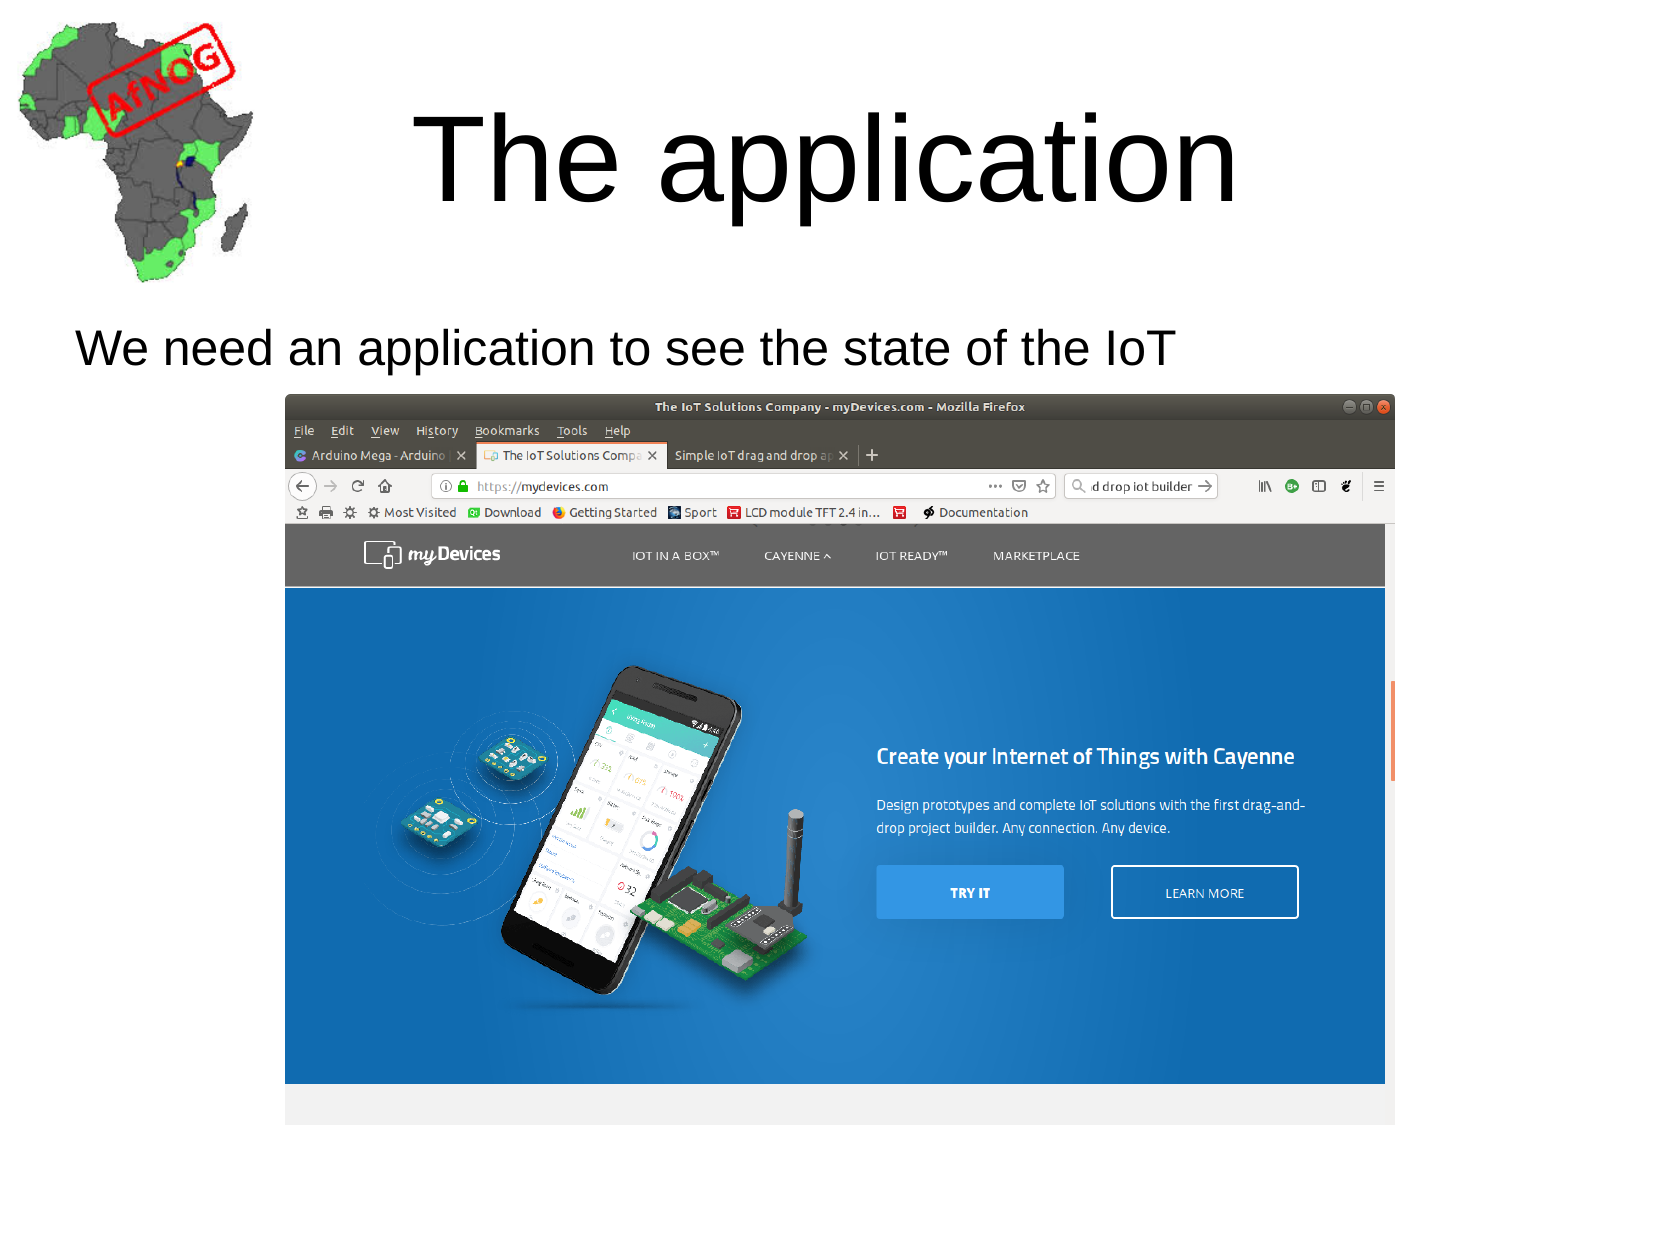

The application
We need an application to see the state of the IoT